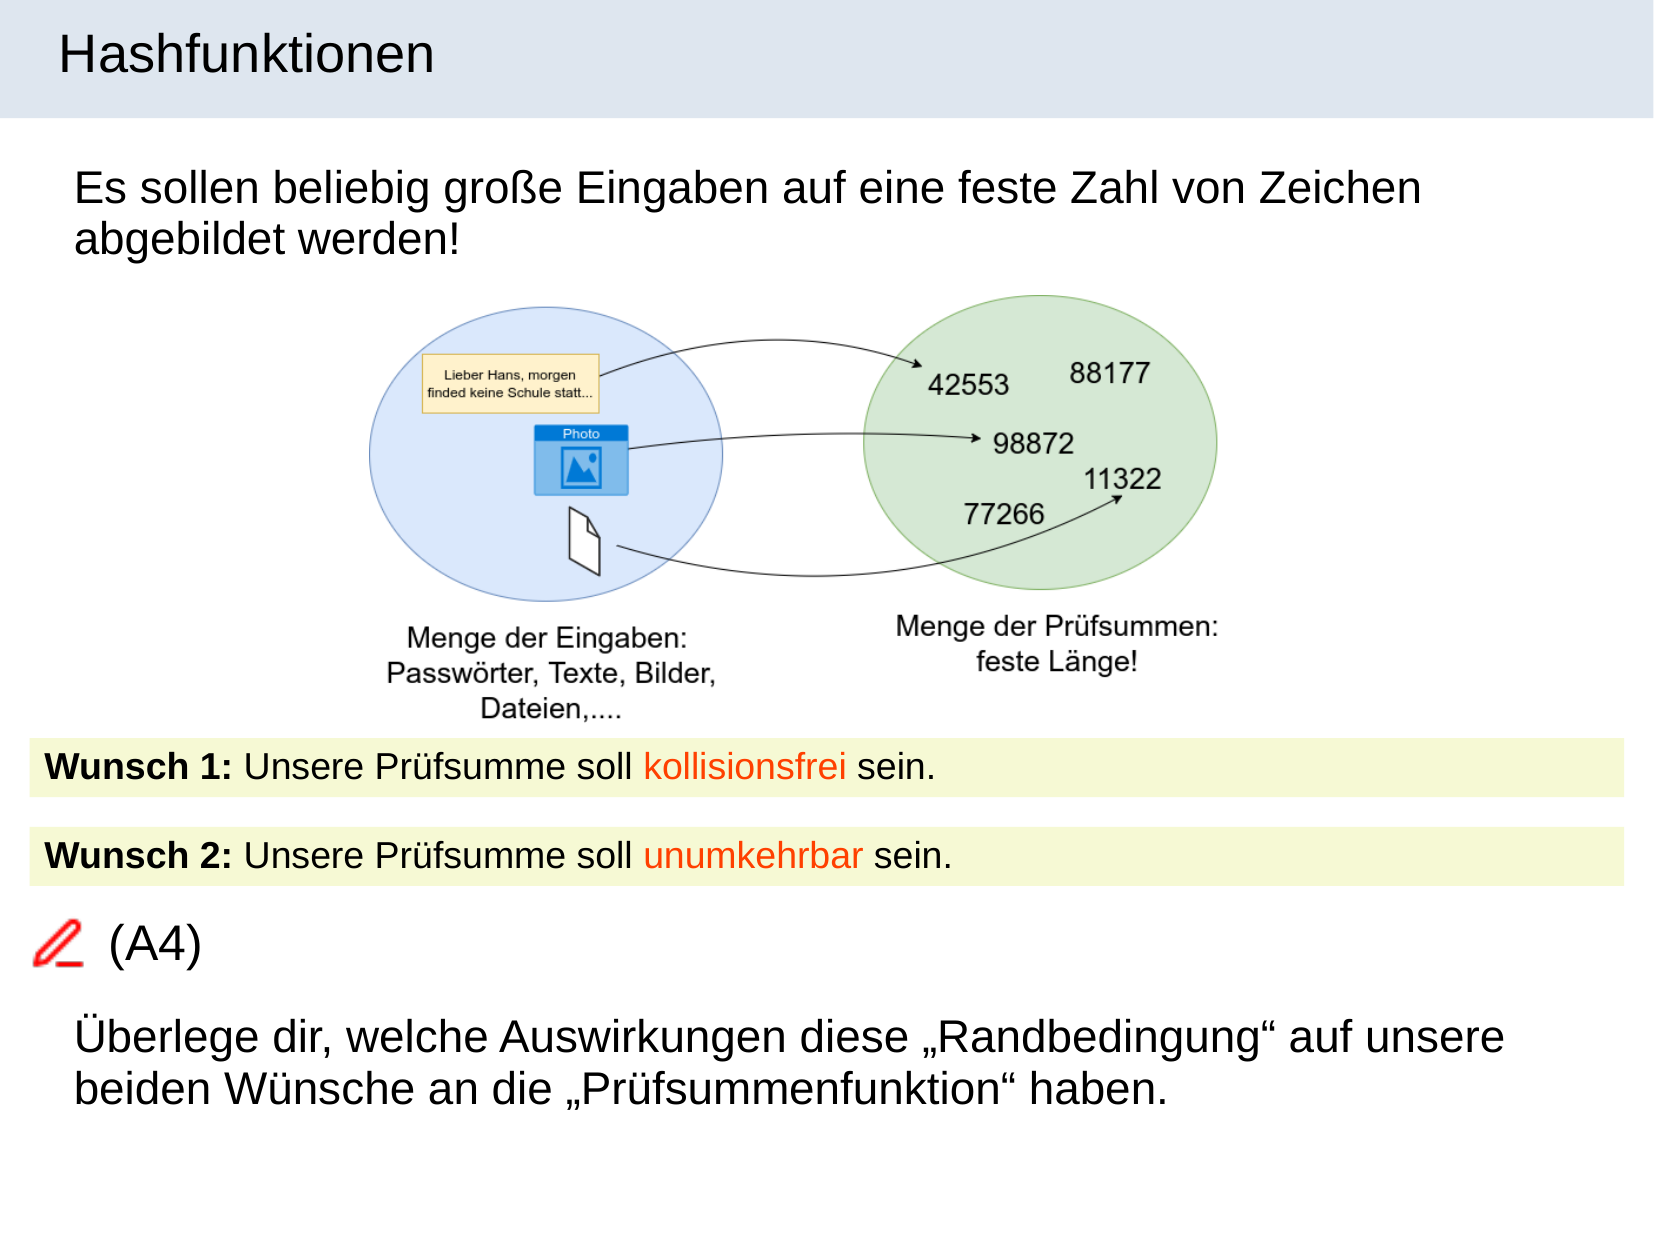

# Hashfunktionen
Es sollen beliebig große Eingaben auf eine feste Zahl von Zeichen abgebildet werden!
Wunsch 1: Unsere Prüfsumme soll kollisionsfrei sein.
Wunsch 2: Unsere Prüfsumme soll unumkehrbar sein.
 (A4)
Überlege dir, welche Auswirkungen diese „Randbedingung“ auf unsere beiden Wünsche an die „Prüfsummenfunktion“ haben.